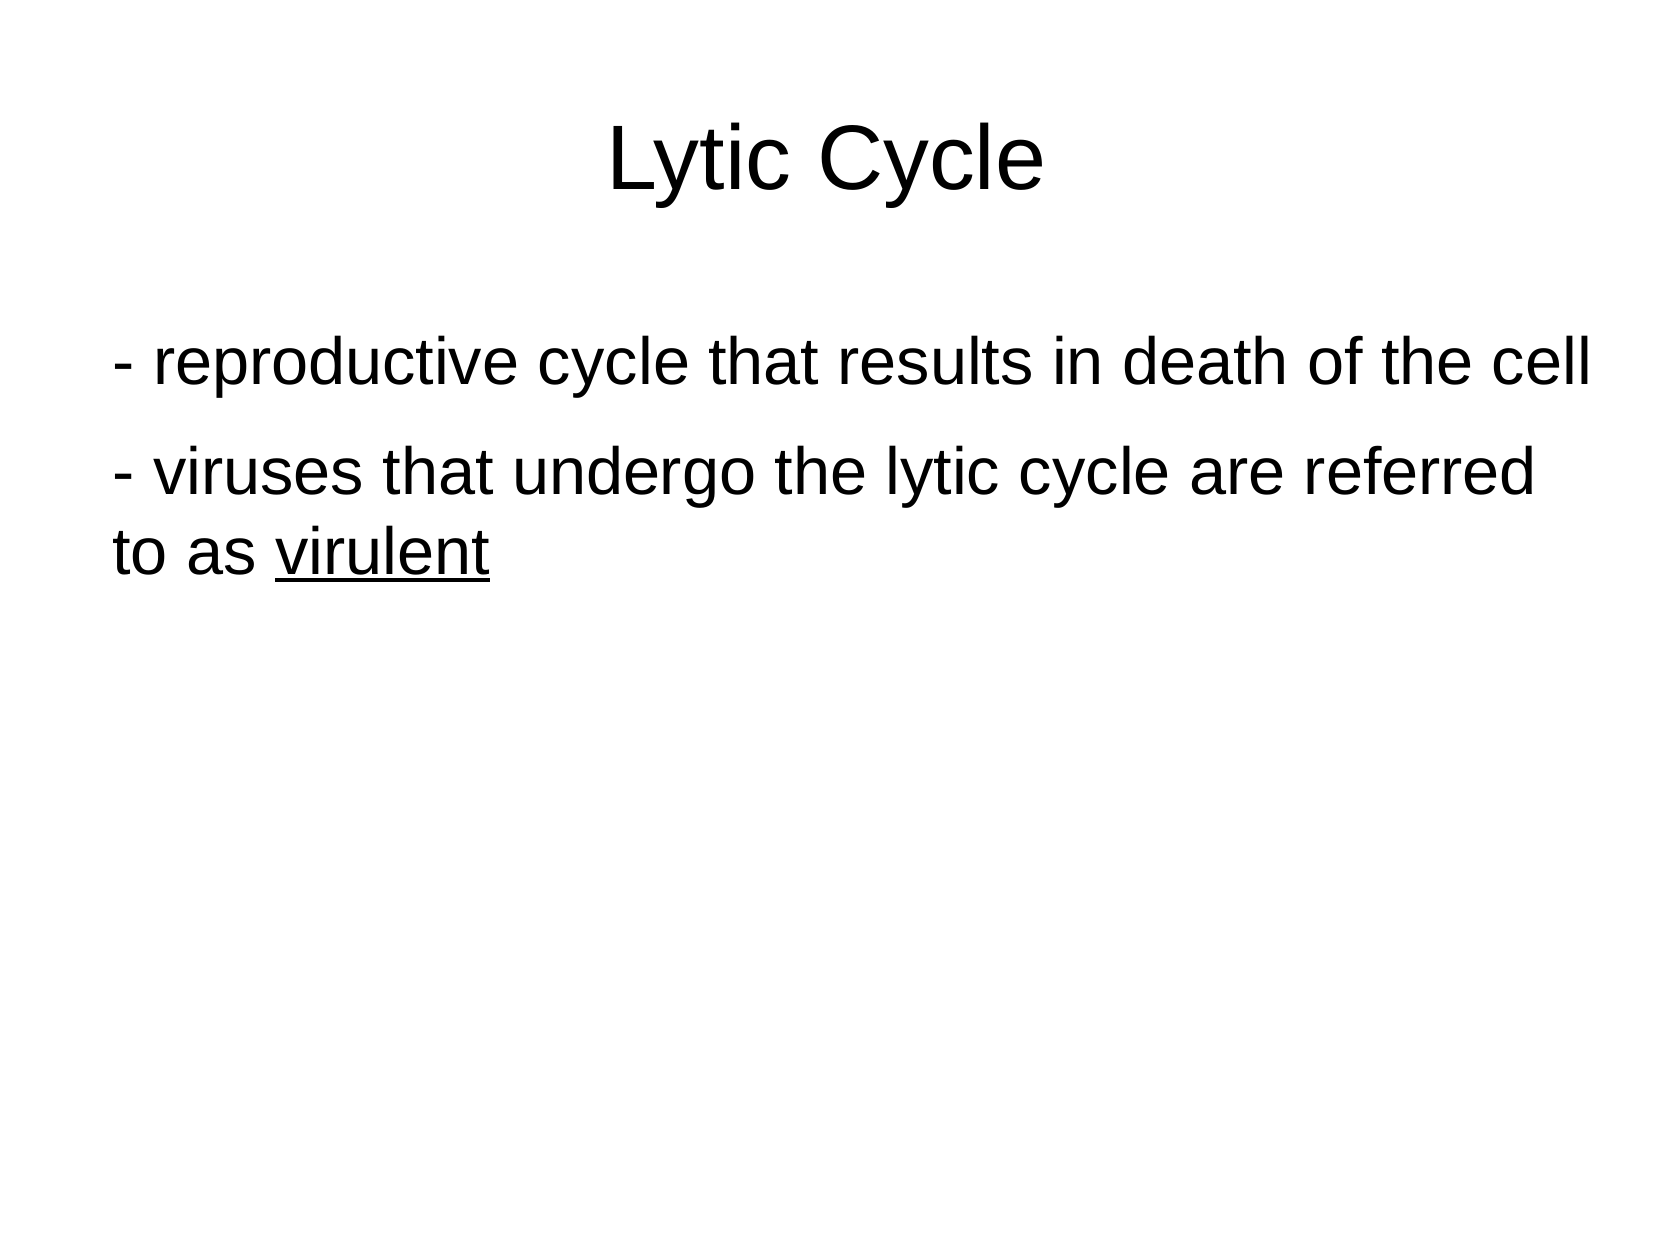

# Lytic Cycle
- reproductive cycle that results in death of the cell
- viruses that undergo the lytic cycle are referred to as virulent